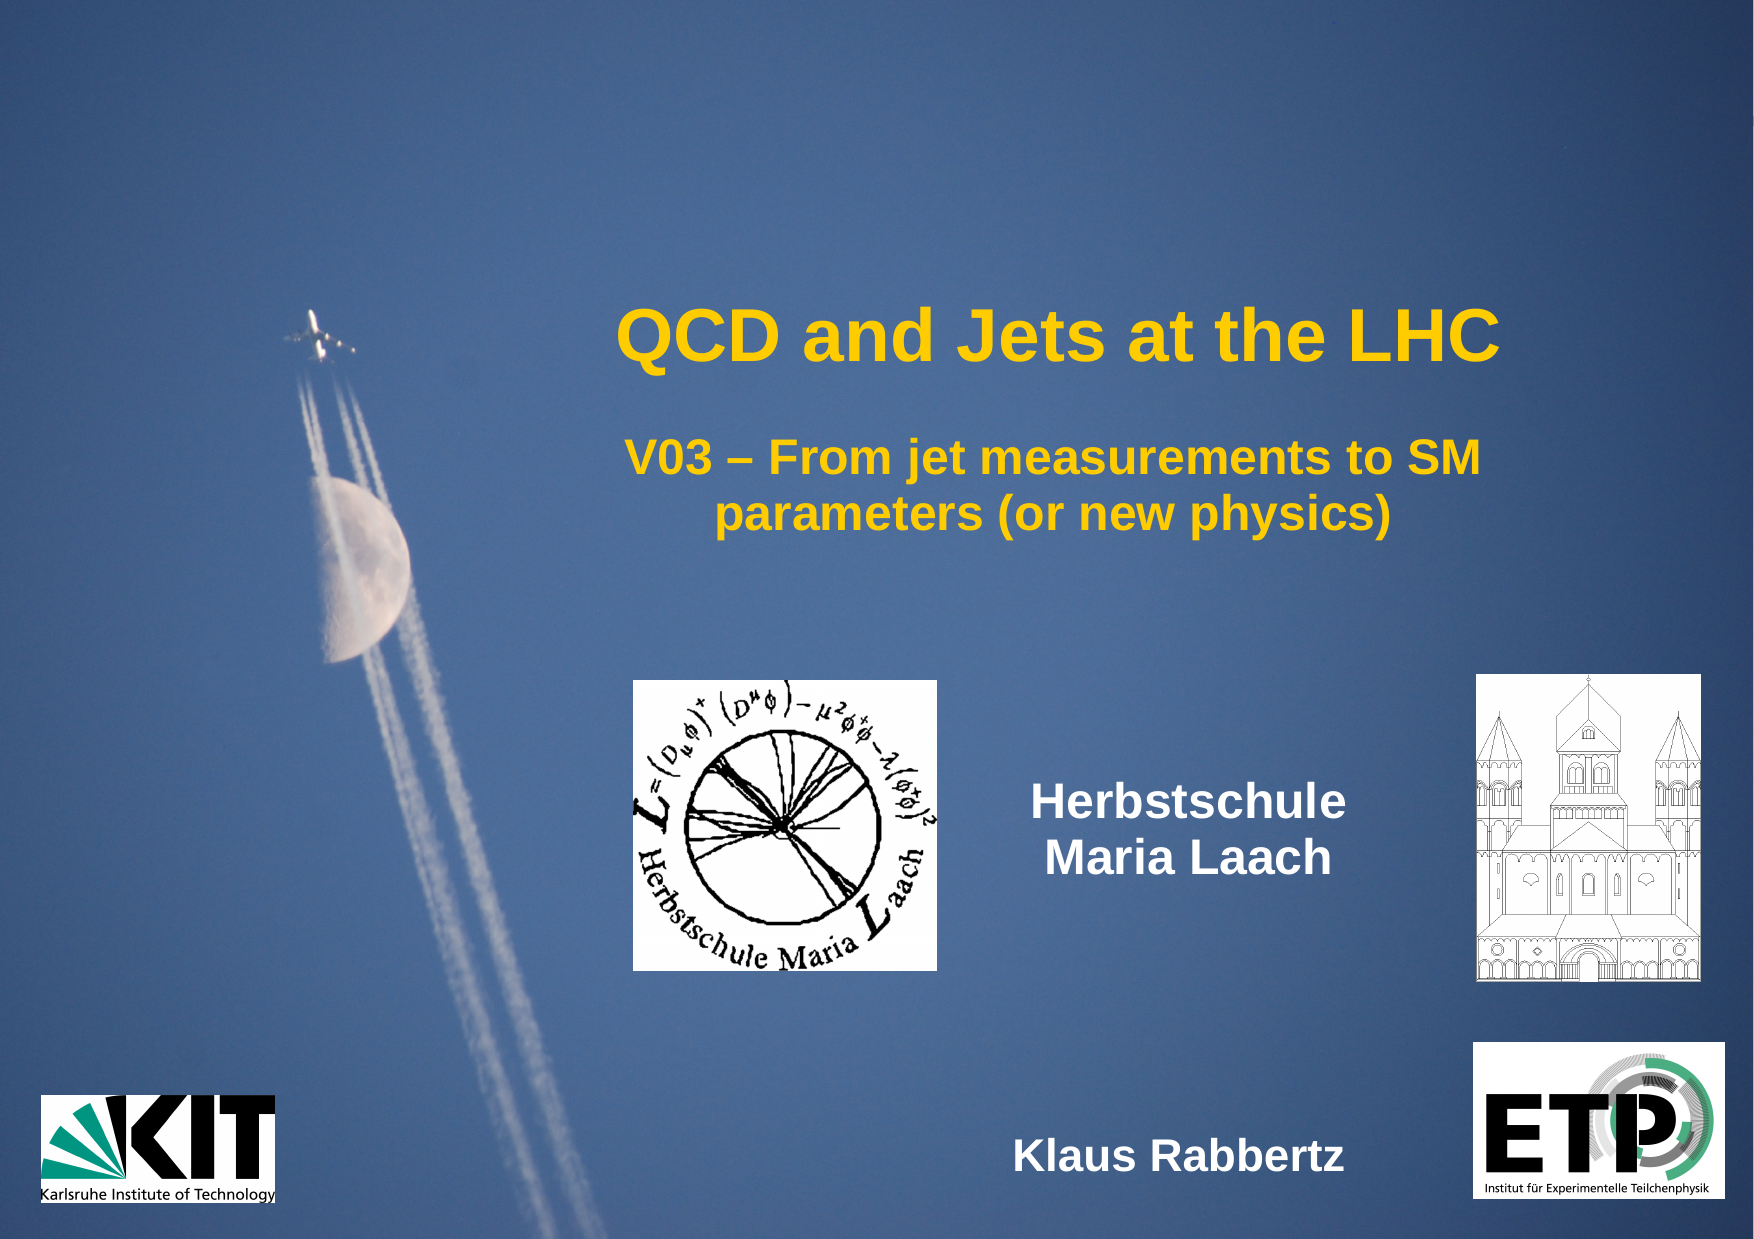

QCD and Jets at the LHC
V03 – From jet measurements to SM parameters (or new physics)
Herbstschule
Maria Laach
Klaus Rabbertz